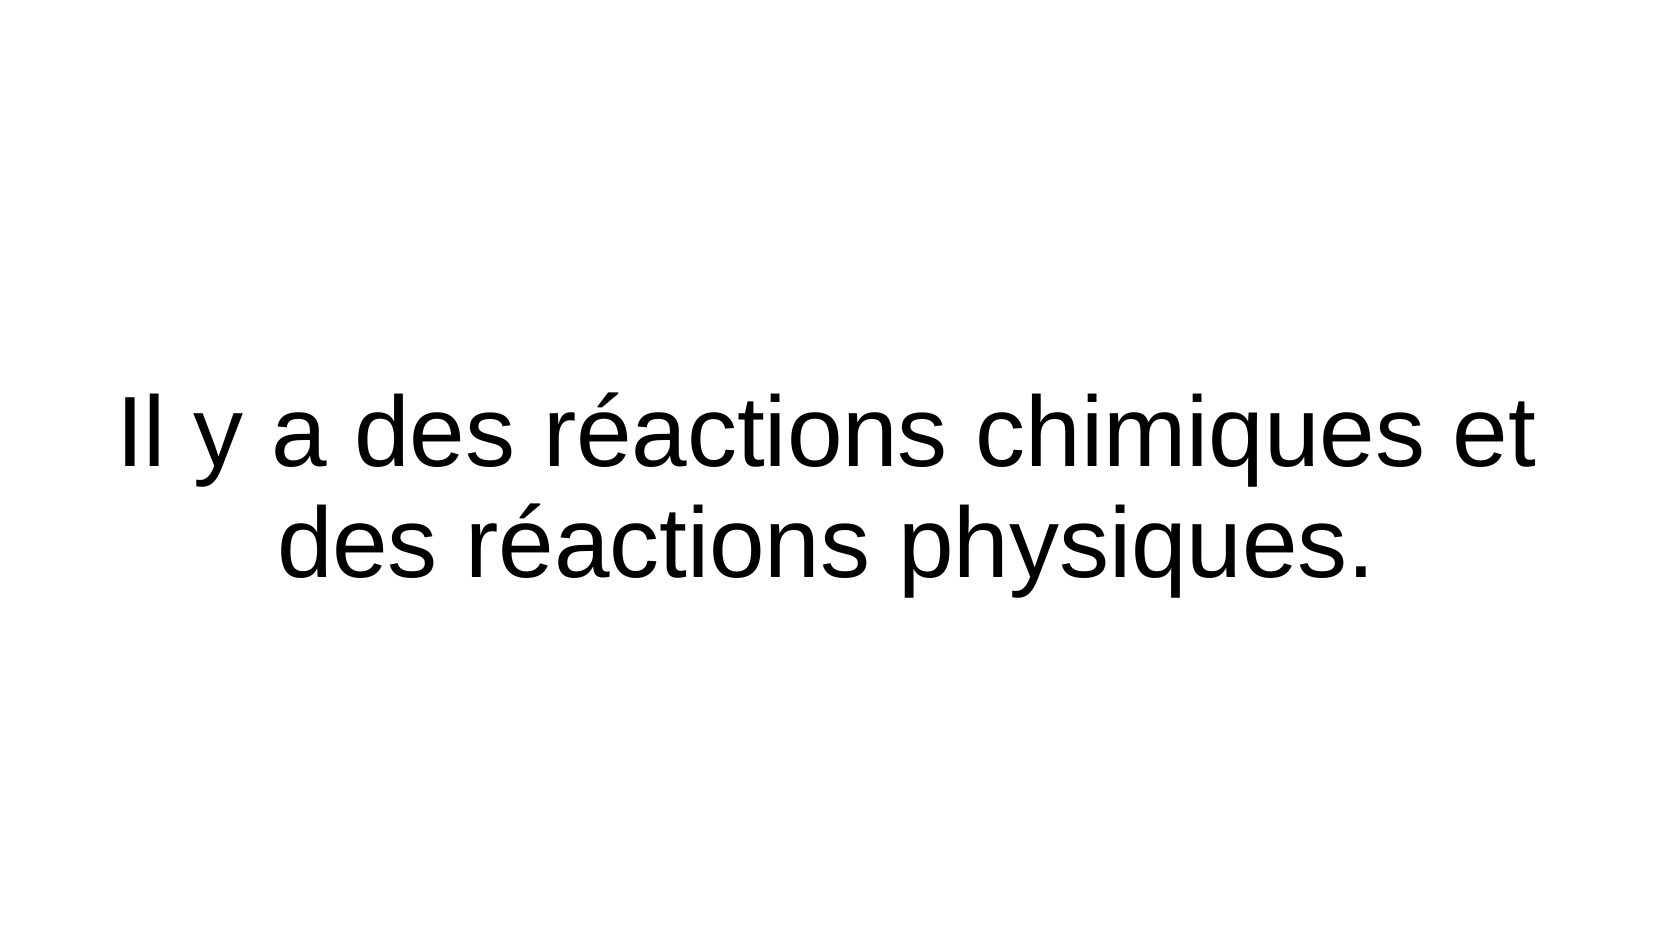

# Il y a des réactions chimiques et des réactions physiques.